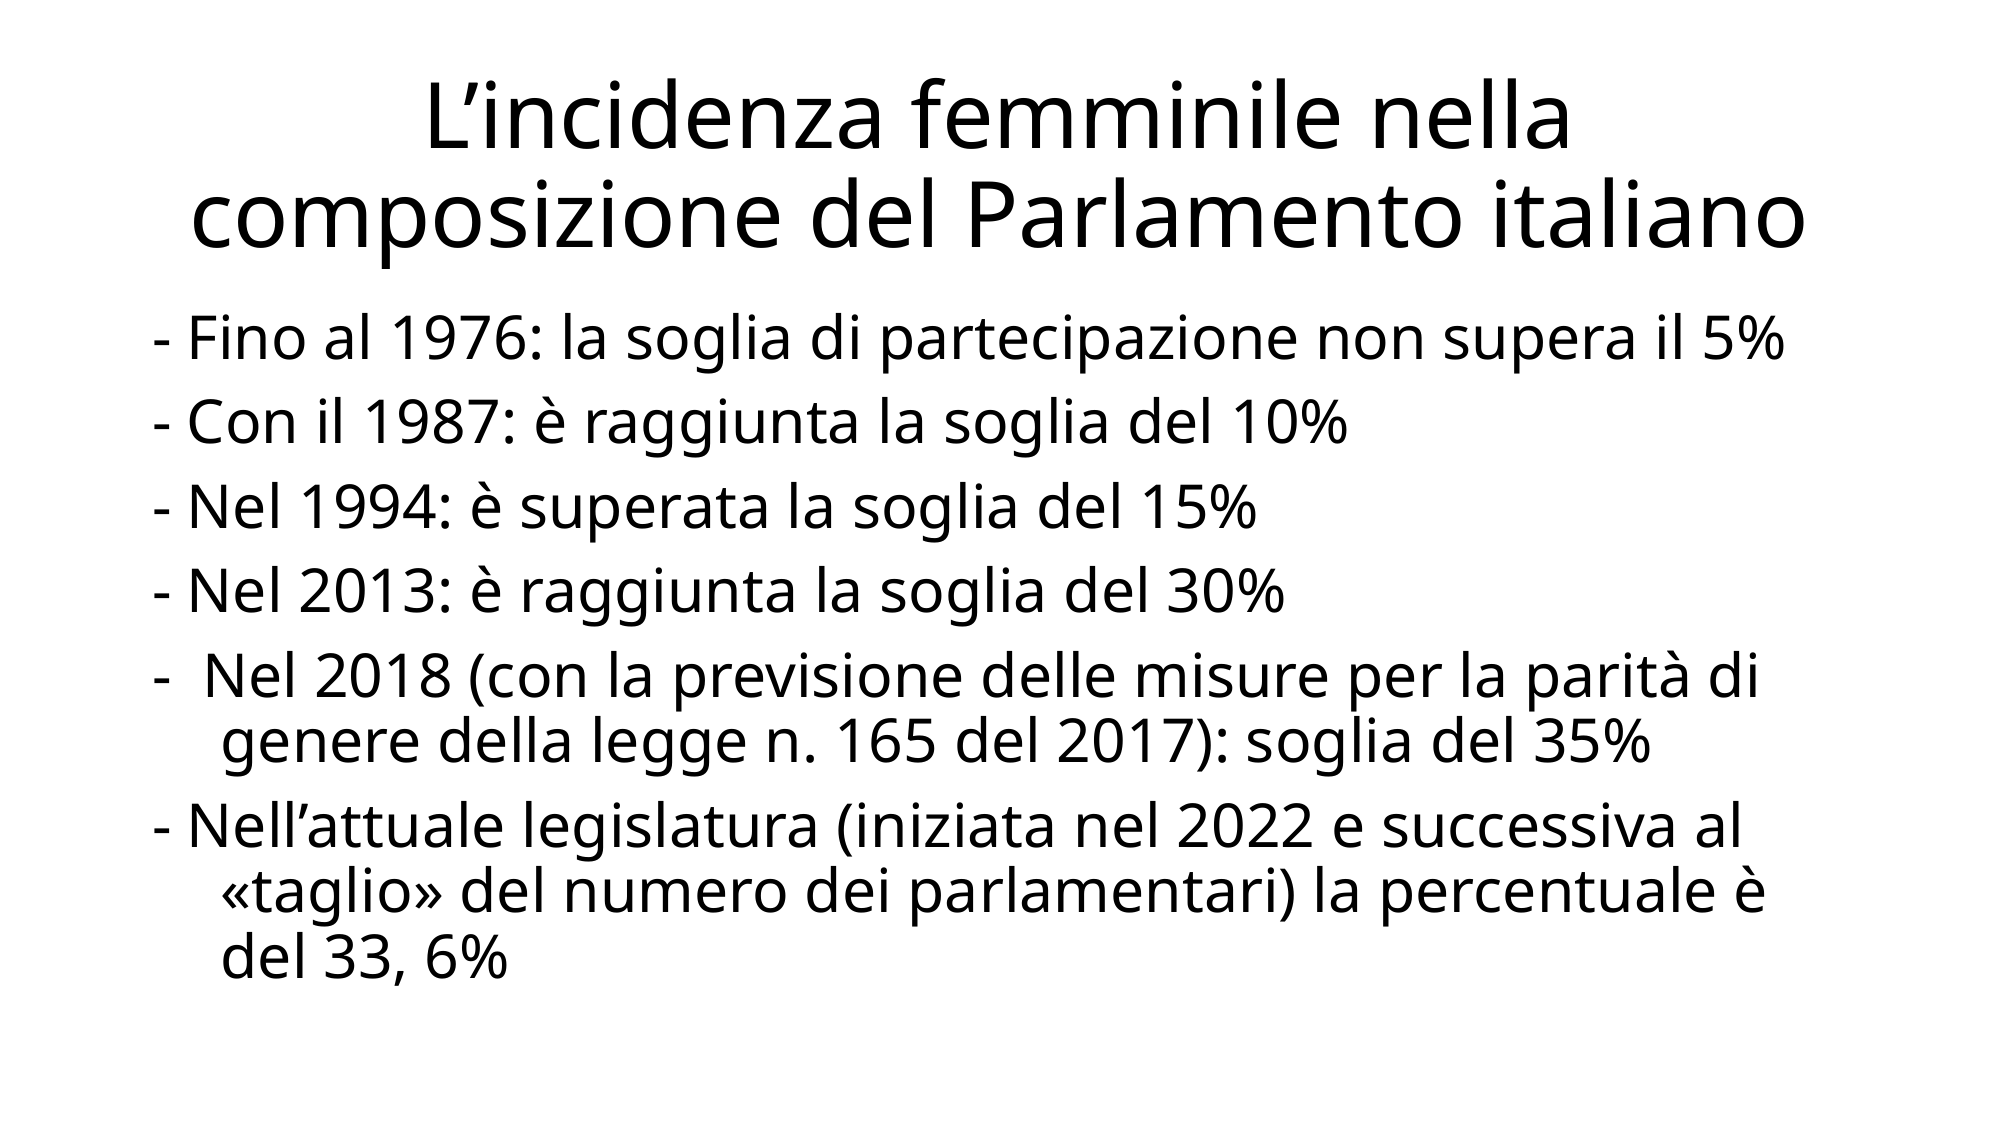

# L’incidenza femminile nella composizione del Parlamento italiano
Fino al 1976: la soglia di partecipazione non supera il 5%
Con il 1987: è raggiunta la soglia del 10%
Nel 1994: è superata la soglia del 15%
Nel 2013: è raggiunta la soglia del 30%
 Nel 2018 (con la previsione delle misure per la parità di genere della legge n. 165 del 2017): soglia del 35%
Nell’attuale legislatura (iniziata nel 2022 e successiva al «taglio» del numero dei parlamentari) la percentuale è del 33, 6%